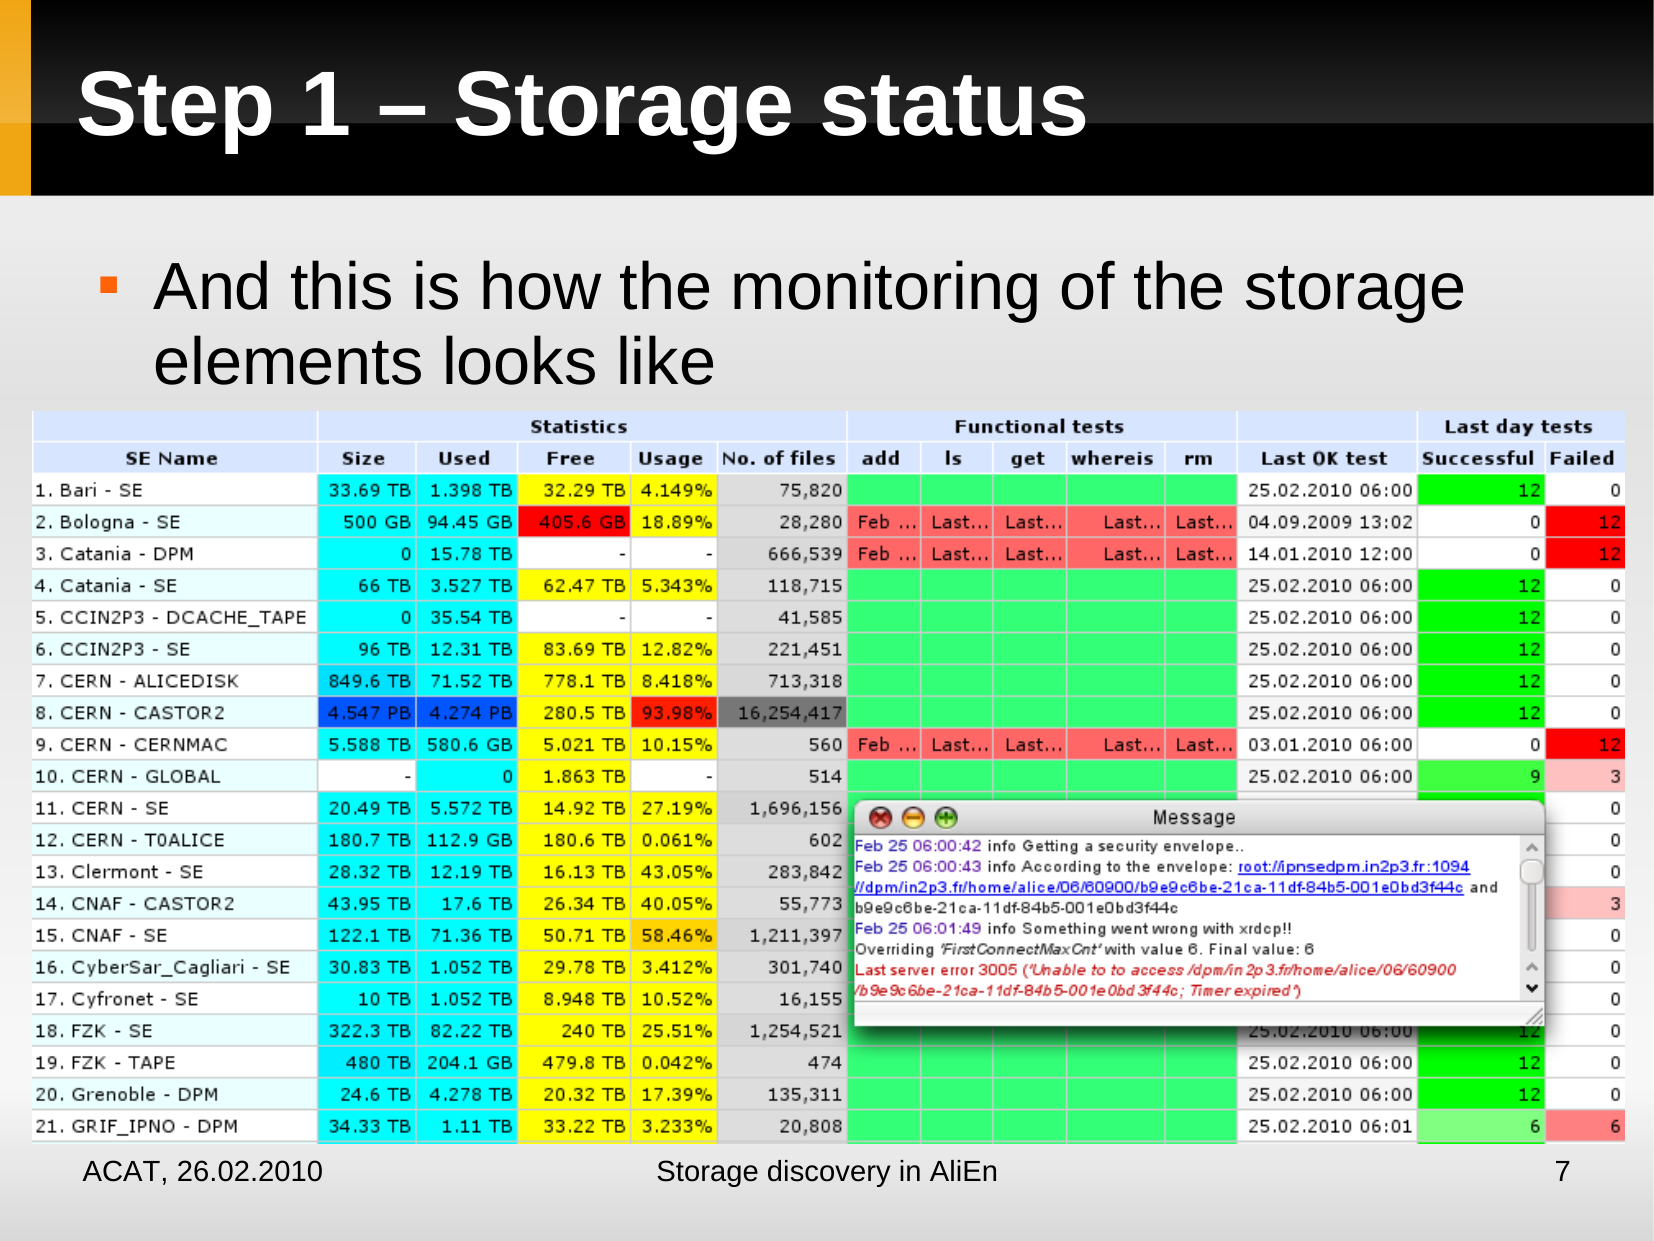

# Step 1 – Storage status
And this is how the monitoring of the storage elements looks like
ACAT, 26.02.2010
Storage discovery in AliEn
7